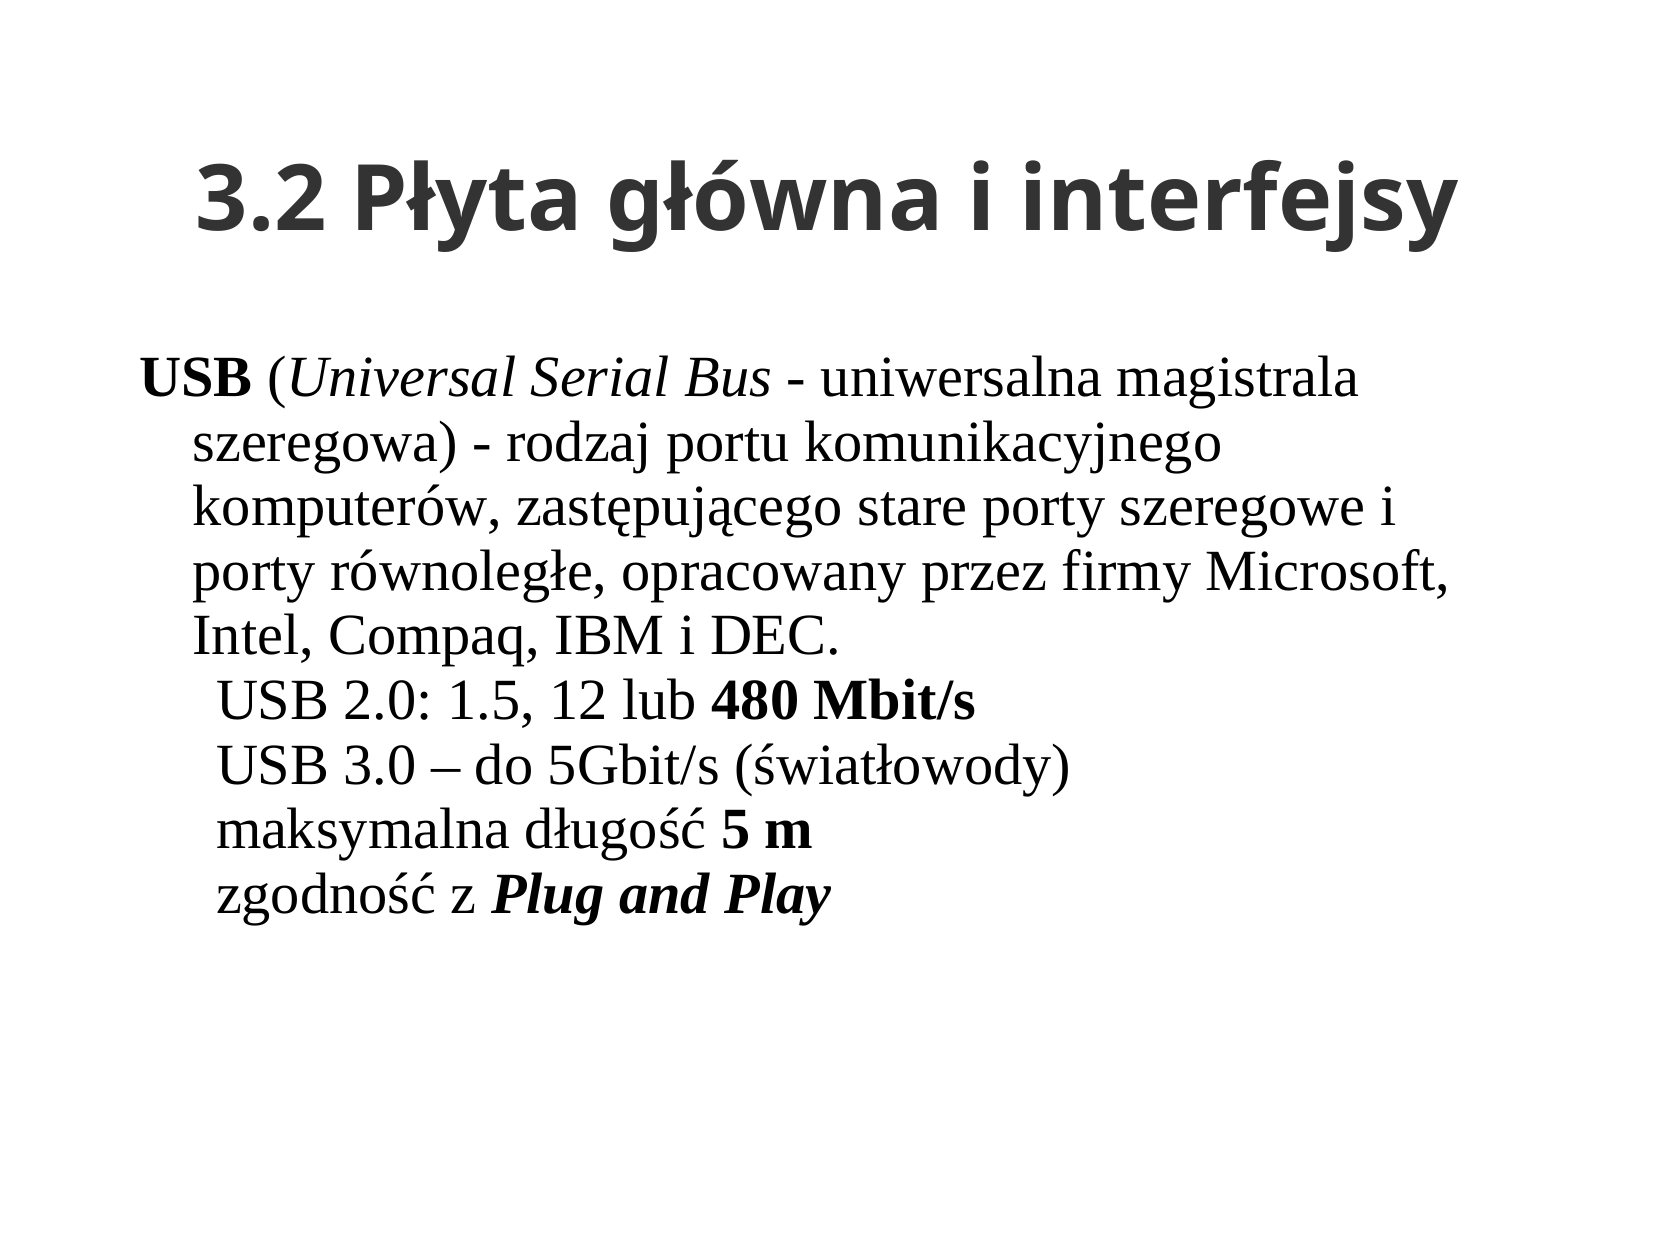

# 3.2 Płyta główna i interfejsy
USB (Universal Serial Bus - uniwersalna magistrala szeregowa) - rodzaj portu komunikacyjnego komputerów, zastępującego stare porty szeregowe i porty równoległe, opracowany przez firmy Microsoft, Intel, Compaq, IBM i DEC.
USB 2.0: 1.5, 12 lub 480 Mbit/s
USB 3.0 – do 5Gbit/s (światłowody)
maksymalna długość 5 m
zgodność z Plug and Play